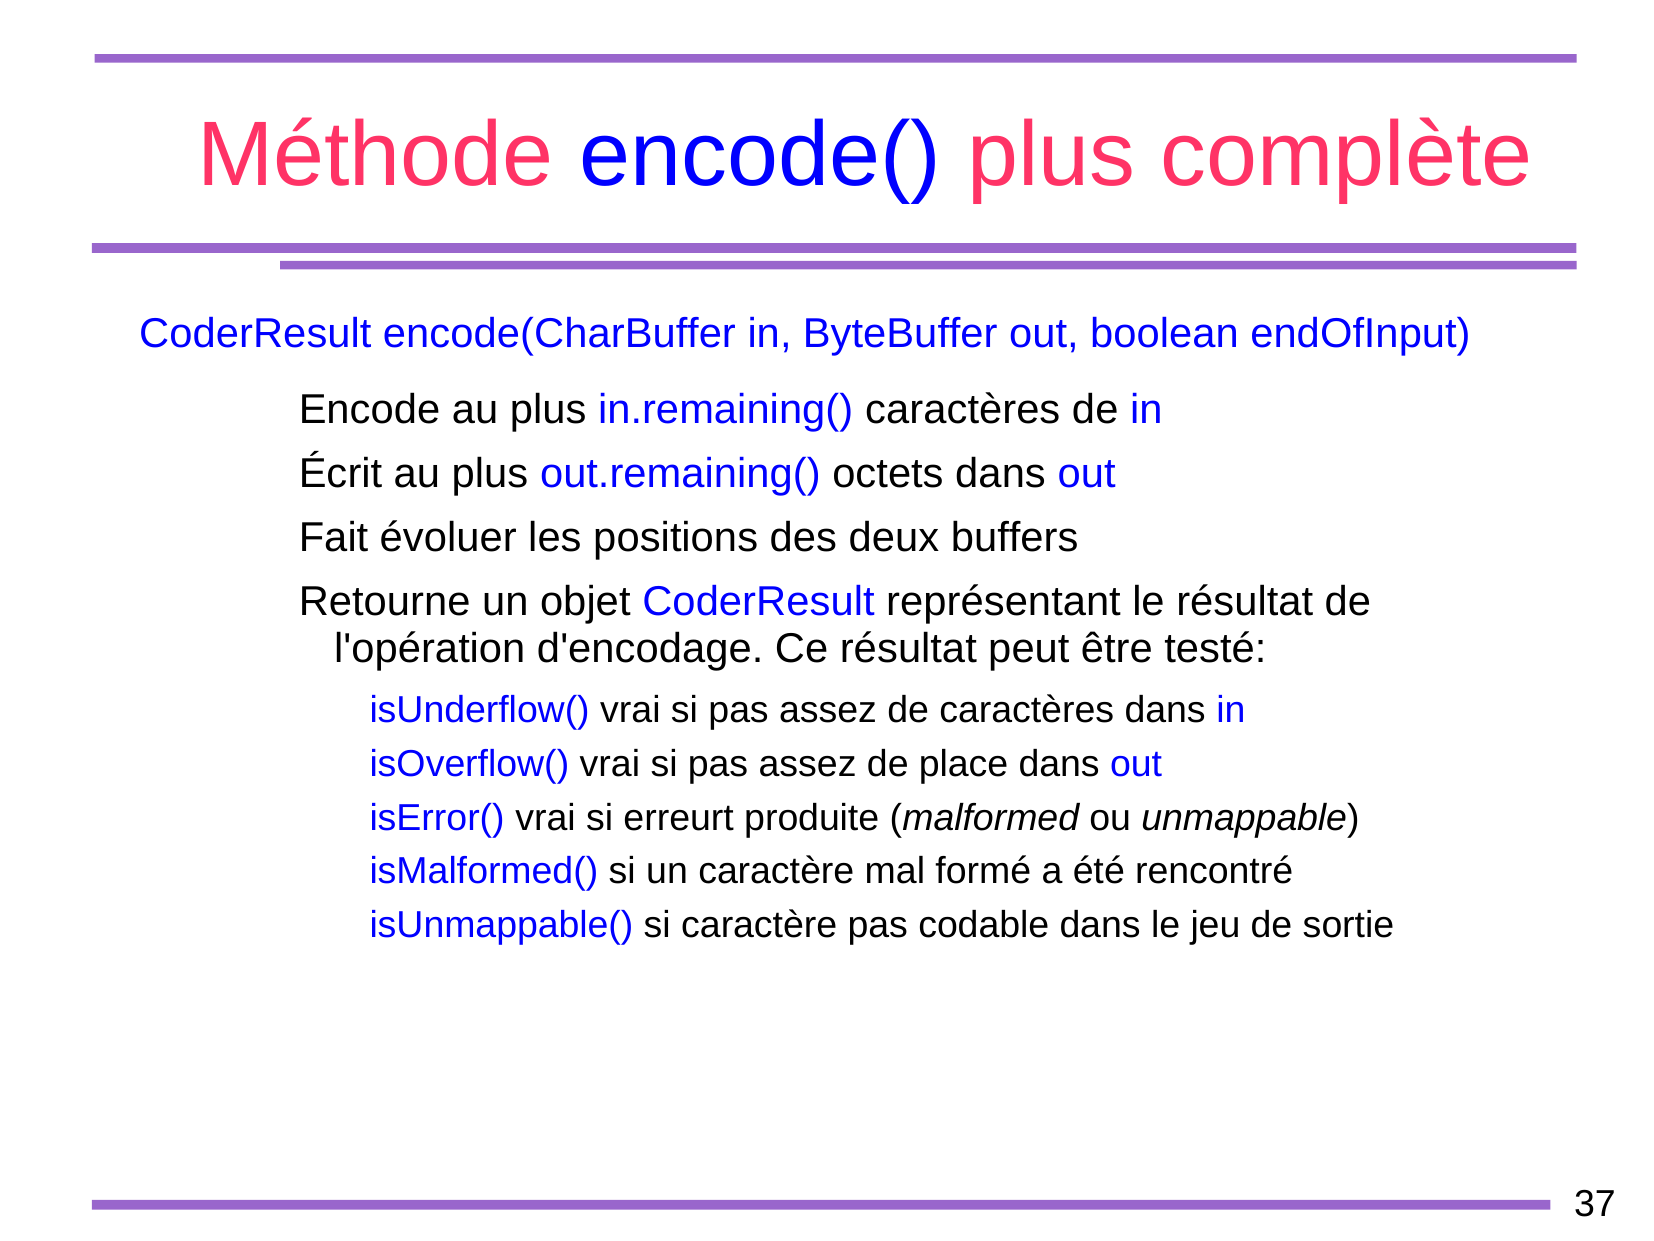

# Méthode encode() plus complète
CoderResult encode(CharBuffer in, ByteBuffer out, boolean endOfInput)
Encode au plus in.remaining() caractères de in
Écrit au plus out.remaining() octets dans out
Fait évoluer les positions des deux buffers
Retourne un objet CoderResult représentant le résultat de l'opération d'encodage. Ce résultat peut être testé:
isUnderflow() vrai si pas assez de caractères dans in
isOverflow() vrai si pas assez de place dans out
isError() vrai si erreurt produite (malformed ou unmappable)
isMalformed() si un caractère mal formé a été rencontré
isUnmappable() si caractère pas codable dans le jeu de sortie